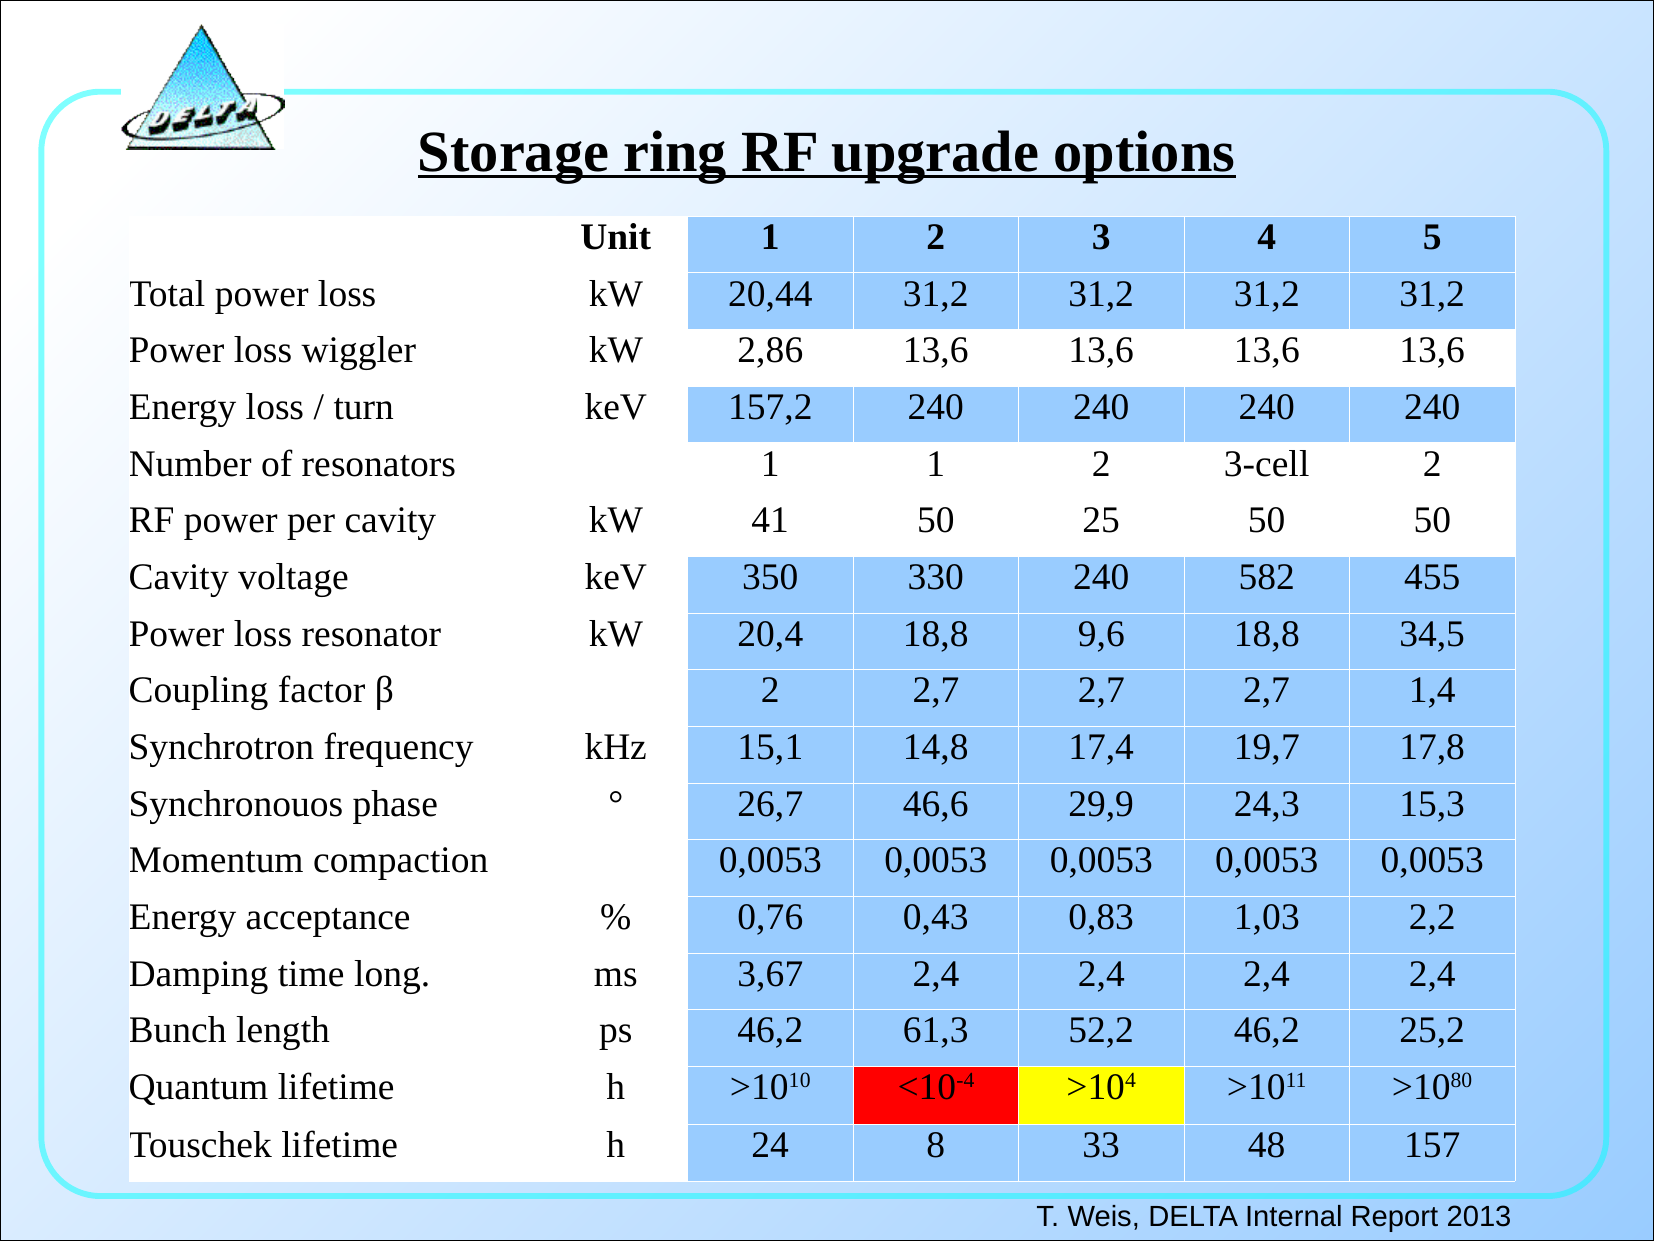

Storage ring RF upgrade options
| | Unit | 1 | 2 | 3 | 4 | 5 |
| --- | --- | --- | --- | --- | --- | --- |
| Total power loss | kW | 20,44 | 31,2 | 31,2 | 31,2 | 31,2 |
| Power loss wiggler | kW | 2,86 | 13,6 | 13,6 | 13,6 | 13,6 |
| Energy loss / turn | keV | 157,2 | 240 | 240 | 240 | 240 |
| Number of resonators | | 1 | 1 | 2 | 3-cell | 2 |
| RF power per cavity | kW | 41 | 50 | 25 | 50 | 50 |
| Cavity voltage | keV | 350 | 330 | 240 | 582 | 455 |
| Power loss resonator | kW | 20,4 | 18,8 | 9,6 | 18,8 | 34,5 |
| Coupling factor β | | 2 | 2,7 | 2,7 | 2,7 | 1,4 |
| Synchrotron frequency | kHz | 15,1 | 14,8 | 17,4 | 19,7 | 17,8 |
| Synchronouos phase | ° | 26,7 | 46,6 | 29,9 | 24,3 | 15,3 |
| Momentum compaction | | 0,0053 | 0,0053 | 0,0053 | 0,0053 | 0,0053 |
| Energy acceptance | % | 0,76 | 0,43 | 0,83 | 1,03 | 2,2 |
| Damping time long. | ms | 3,67 | 2,4 | 2,4 | 2,4 | 2,4 |
| Bunch length | ps | 46,2 | 61,3 | 52,2 | 46,2 | 25,2 |
| Quantum lifetime | h | >1010 | <10-4 | >104 | >1011 | >1080 |
| Touschek lifetime | h | 24 | 8 | 33 | 48 | 157 |
T. Weis, DELTA Internal Report 2013